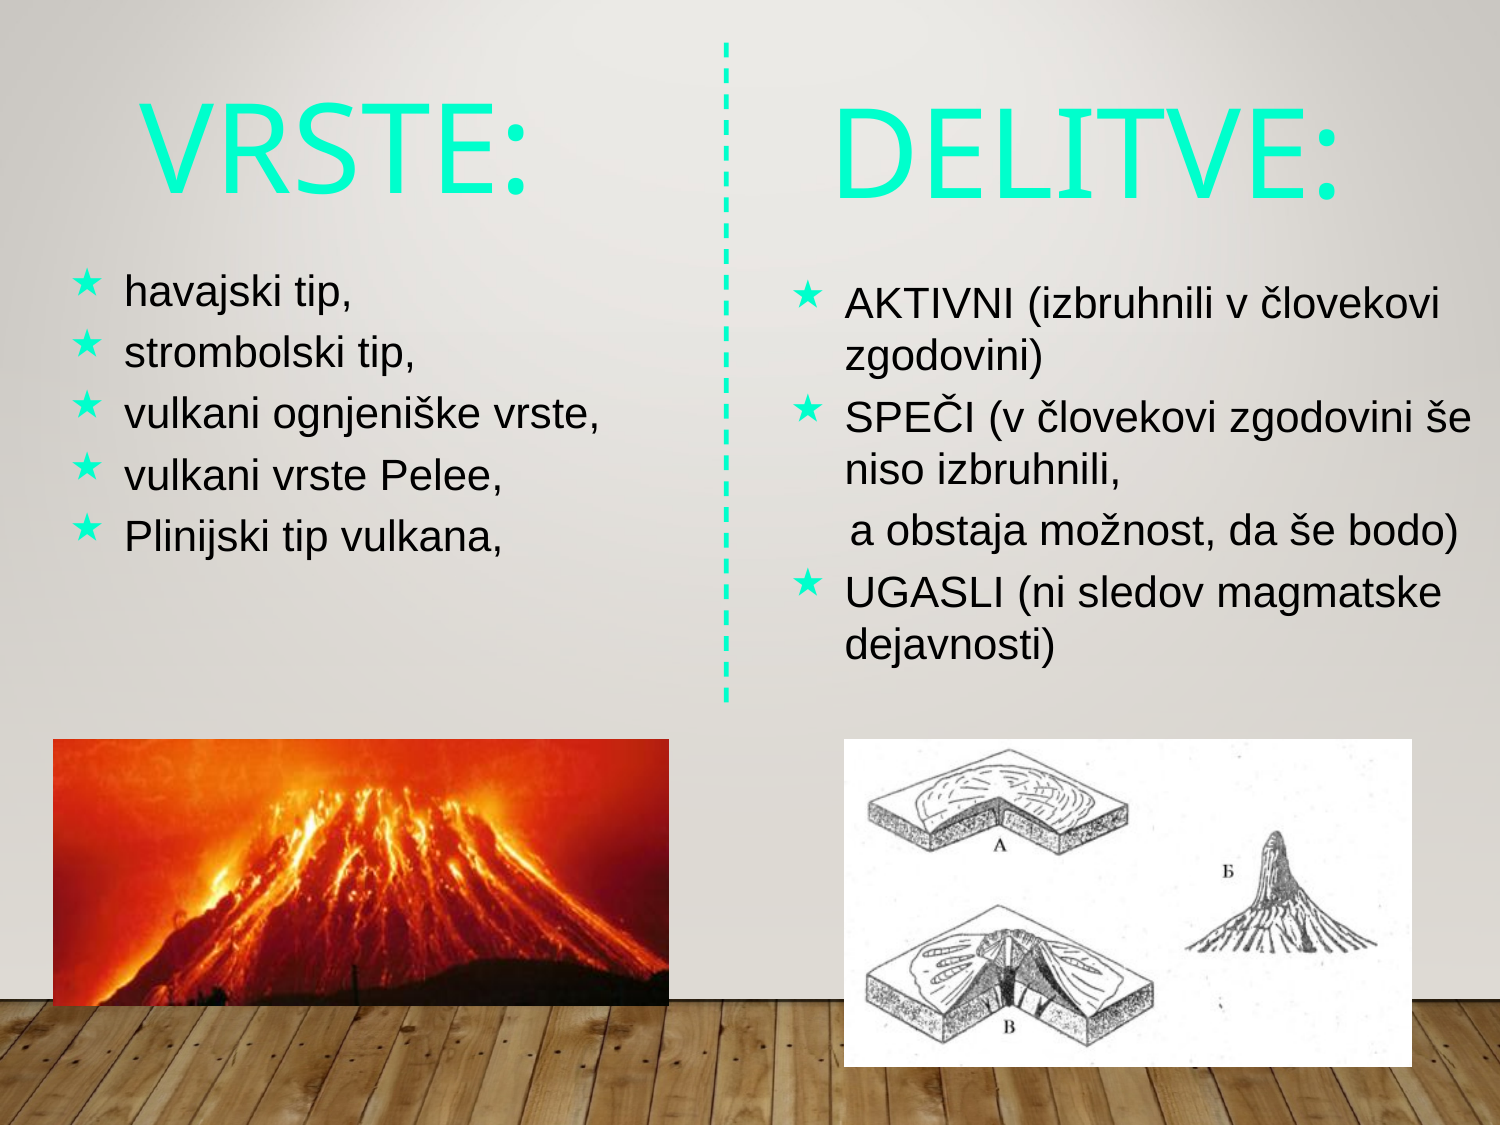

DELITVE:
VRSTE:
havajski tip,
strombolski tip,
vulkani ognjeniške vrste,
vulkani vrste Pelee,
Plinijski tip vulkana,
AKTIVNI (izbruhnili v človekovi zgodovini)
SPEČI (v človekovi zgodovini še niso izbruhnili,
 a obstaja možnost, da še bodo)
UGASLI (ni sledov magmatske dejavnosti)